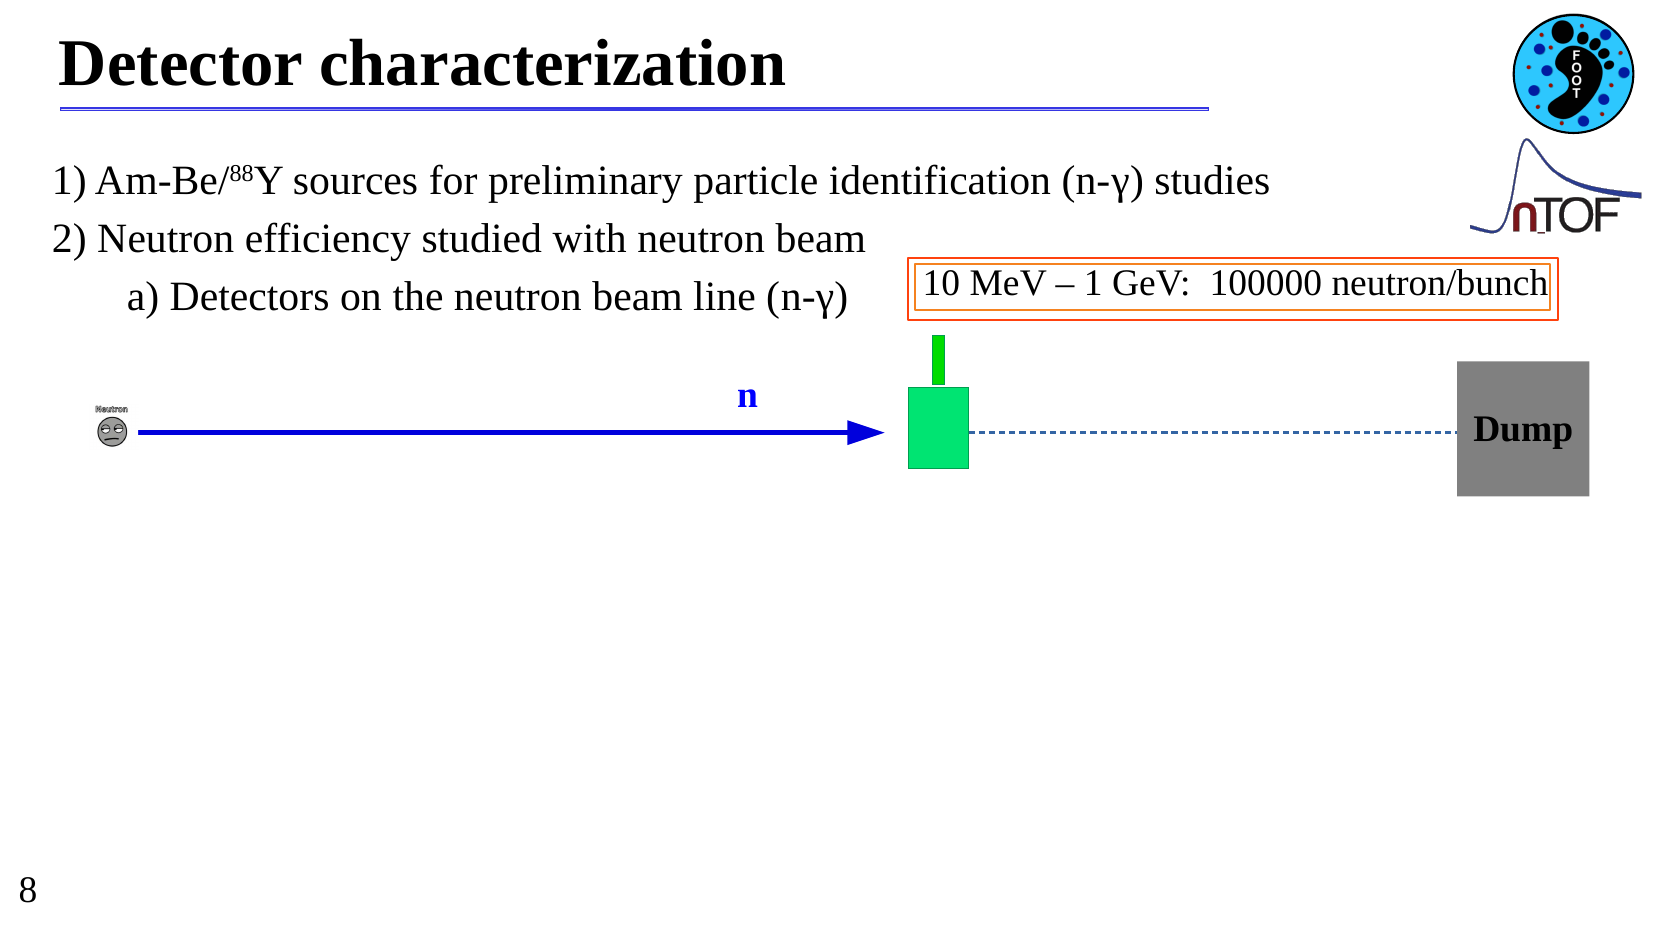

Detector characterization
1) Am-Be/88Y sources for preliminary particle identification (n-γ) studies
2) Neutron efficiency studied with neutron beam
	a) Detectors on the neutron beam line (n-γ)
10 MeV – 1 GeV: 100000 neutron/bunch
Dump
n
8